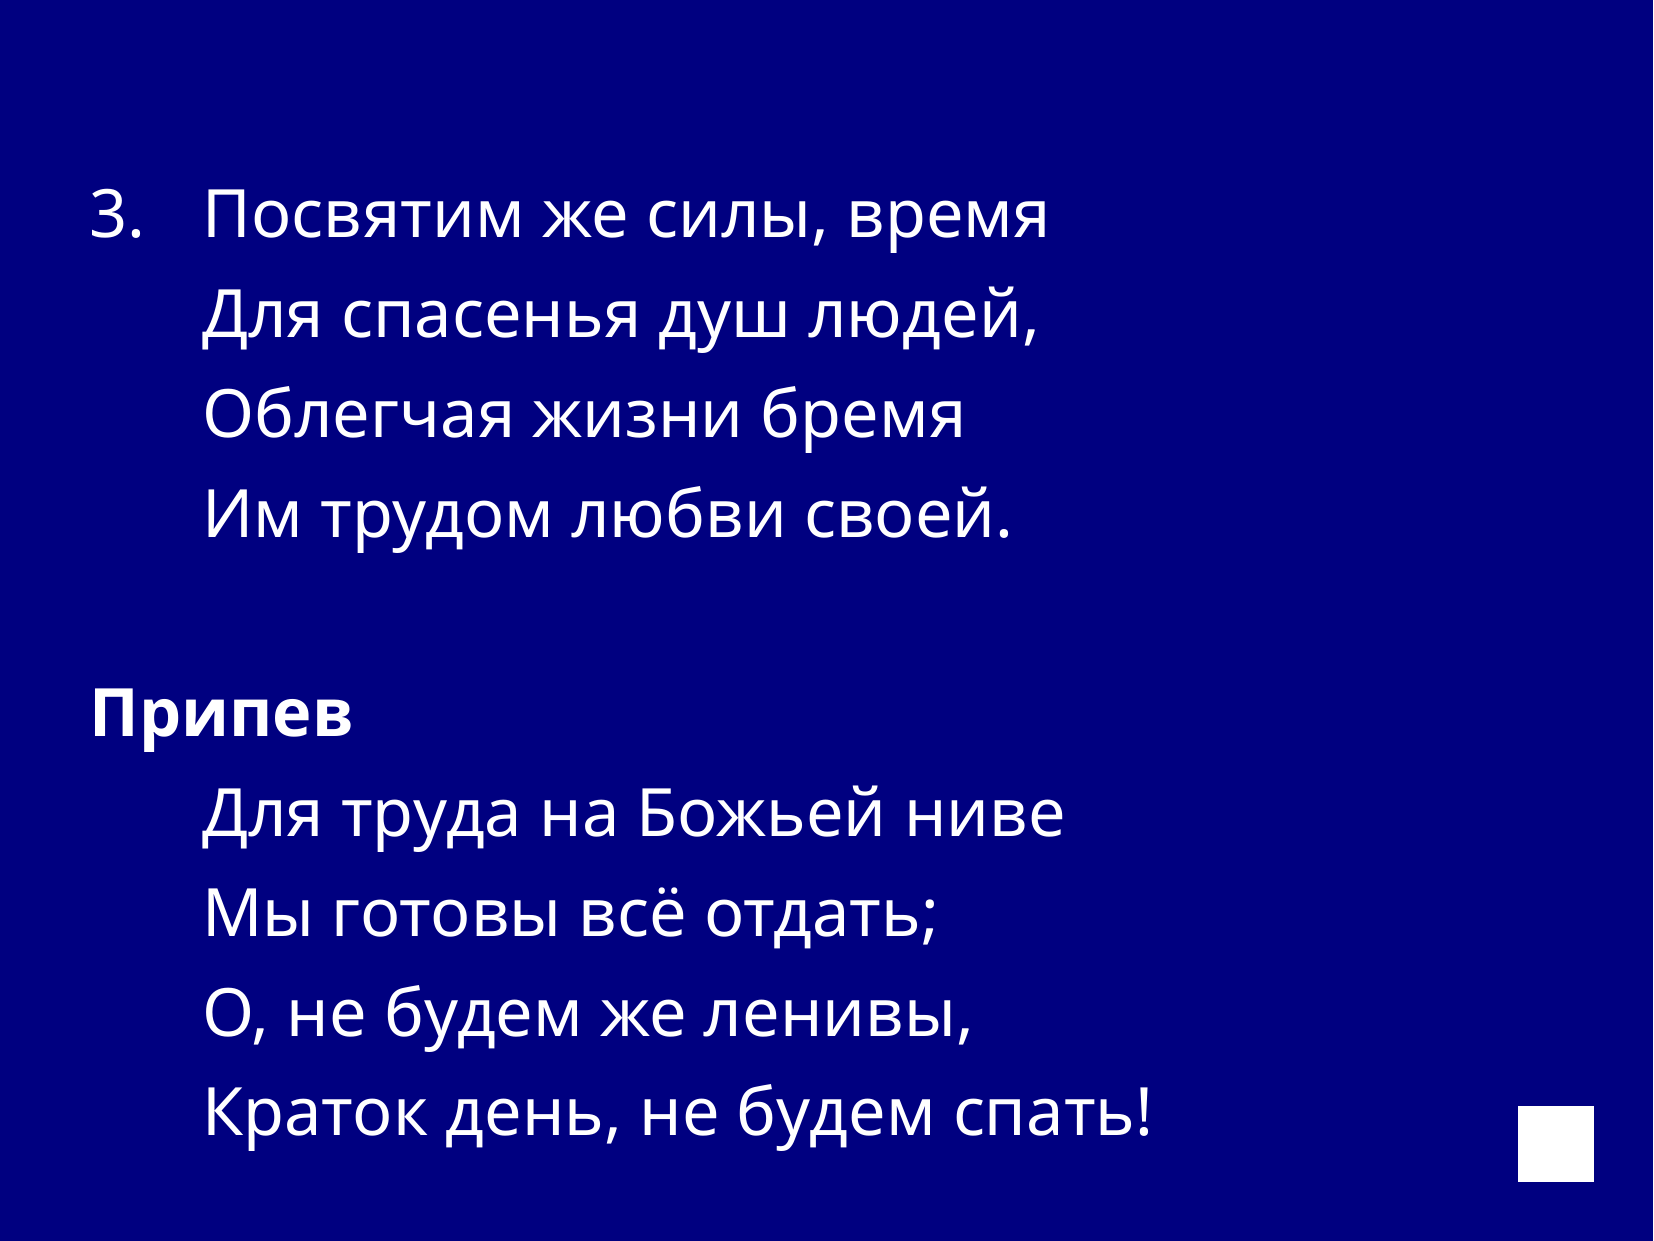

3.	Посвятим же силы, время
	Для спасенья душ людей,
	Облегчая жизни бремя
	Им трудом любви своей.
Припев
	Для труда на Божьей ниве
	Мы готовы всё отдать;
	О, не будем же ленивы,
	Краток день, не будем спать!